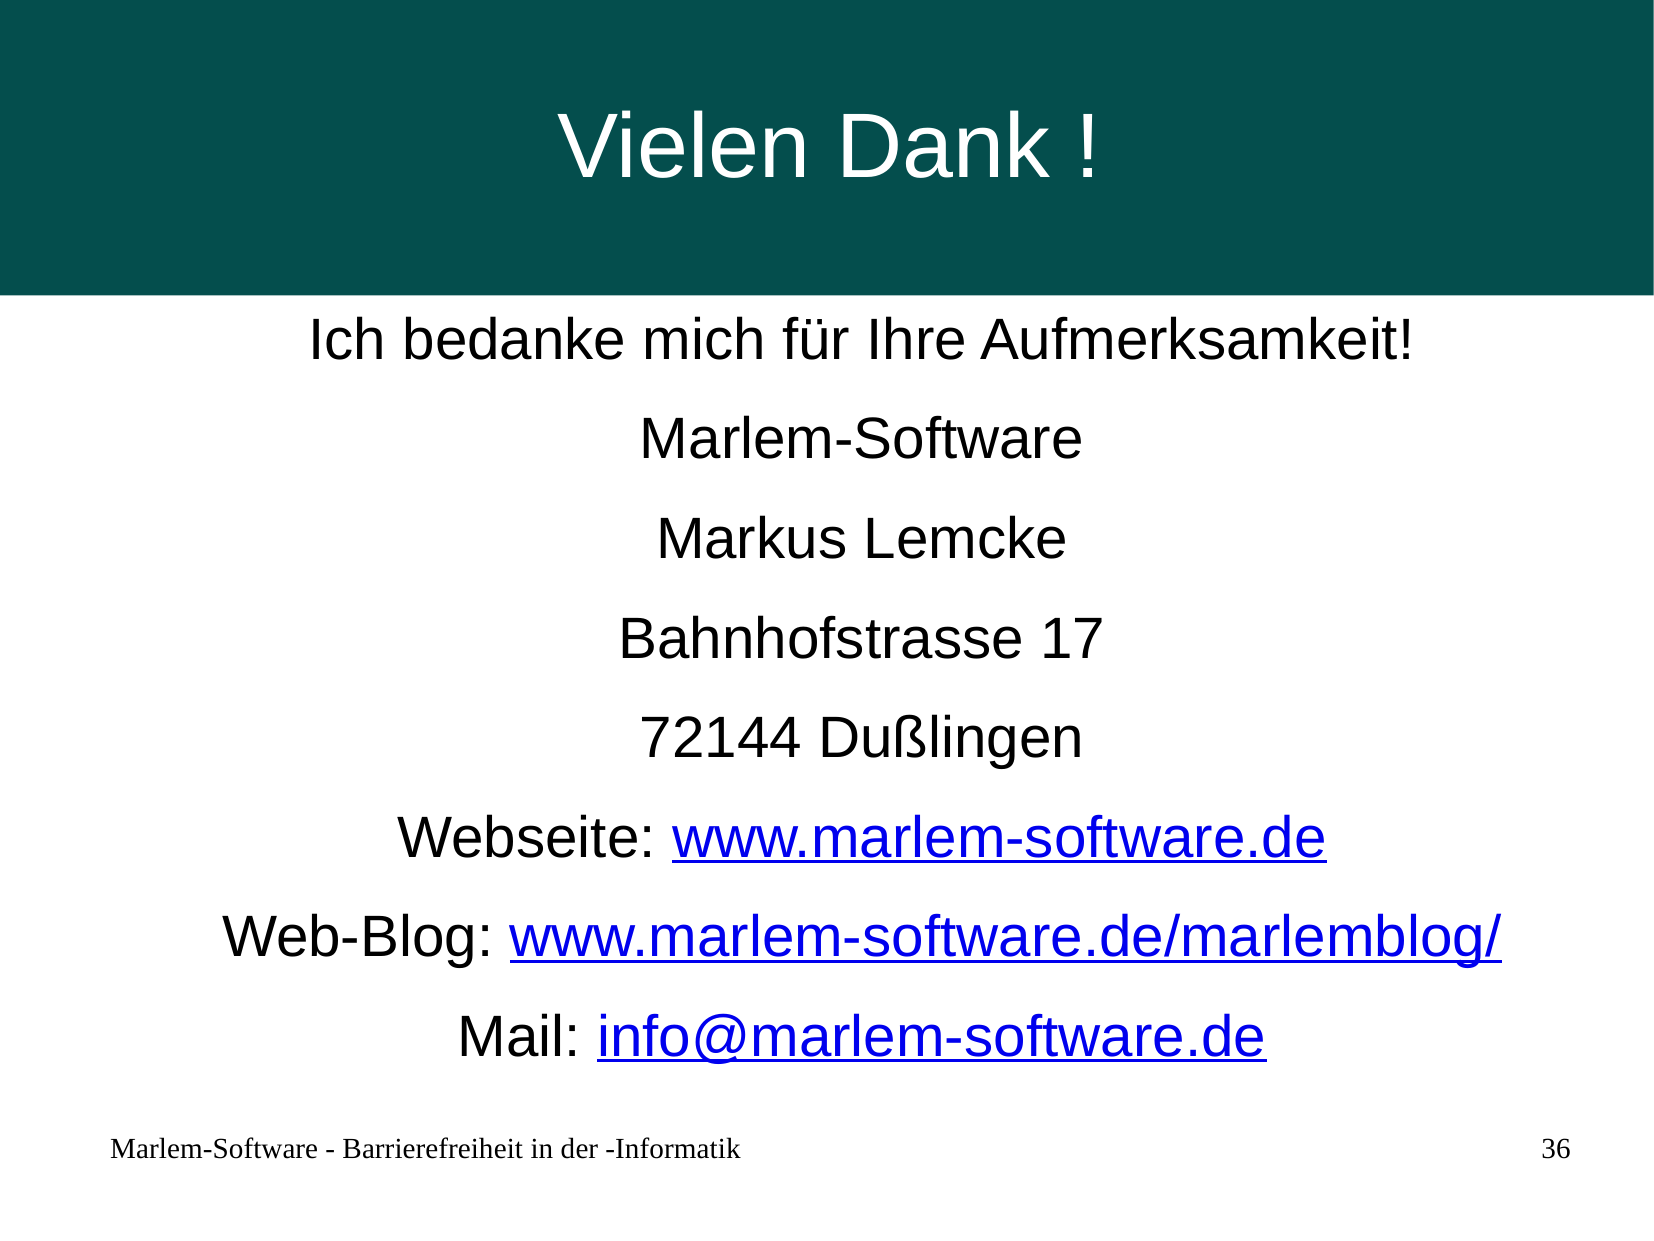

# Vielen Dank !
Ich bedanke mich für Ihre Aufmerksamkeit!
Marlem-Software
Markus Lemcke
Bahnhofstrasse 17
72144 Dußlingen
Webseite: www.marlem-software.de
Web-Blog: www.marlem-software.de/marlemblog/
Mail: info@marlem-software.de
Marlem-Software - Barrierefreiheit in der -Informatik
36